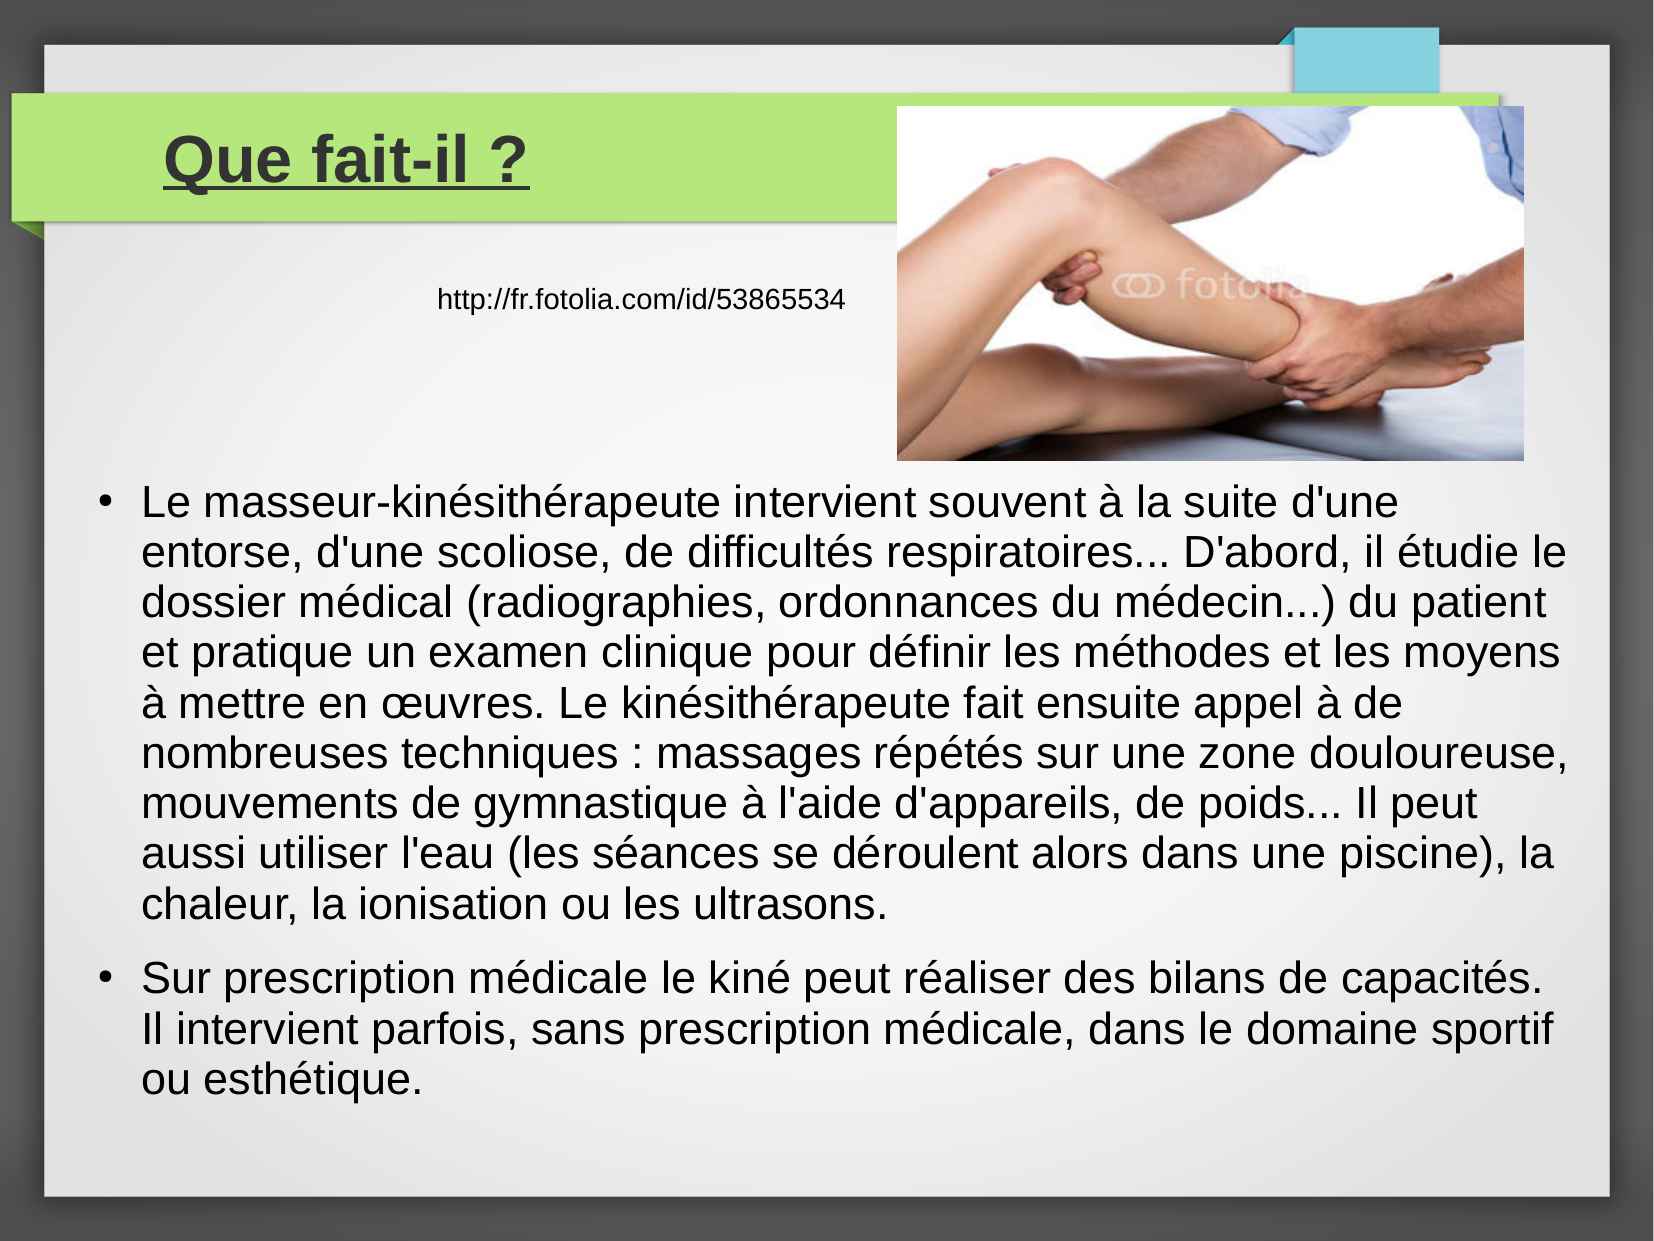

# Que fait-il ?
http://fr.fotolia.com/id/53865534
Le masseur-kinésithérapeute intervient souvent à la suite d'une entorse, d'une scoliose, de difficultés respiratoires... D'abord, il étudie le dossier médical (radiographies, ordonnances du médecin...) du patient et pratique un examen clinique pour définir les méthodes et les moyens à mettre en œuvres. Le kinésithérapeute fait ensuite appel à de nombreuses techniques : massages répétés sur une zone douloureuse, mouvements de gymnastique à l'aide d'appareils, de poids... Il peut aussi utiliser l'eau (les séances se déroulent alors dans une piscine), la chaleur, la ionisation ou les ultrasons.
Sur prescription médicale le kiné peut réaliser des bilans de capacités. Il intervient parfois, sans prescription médicale, dans le domaine sportif ou esthétique.